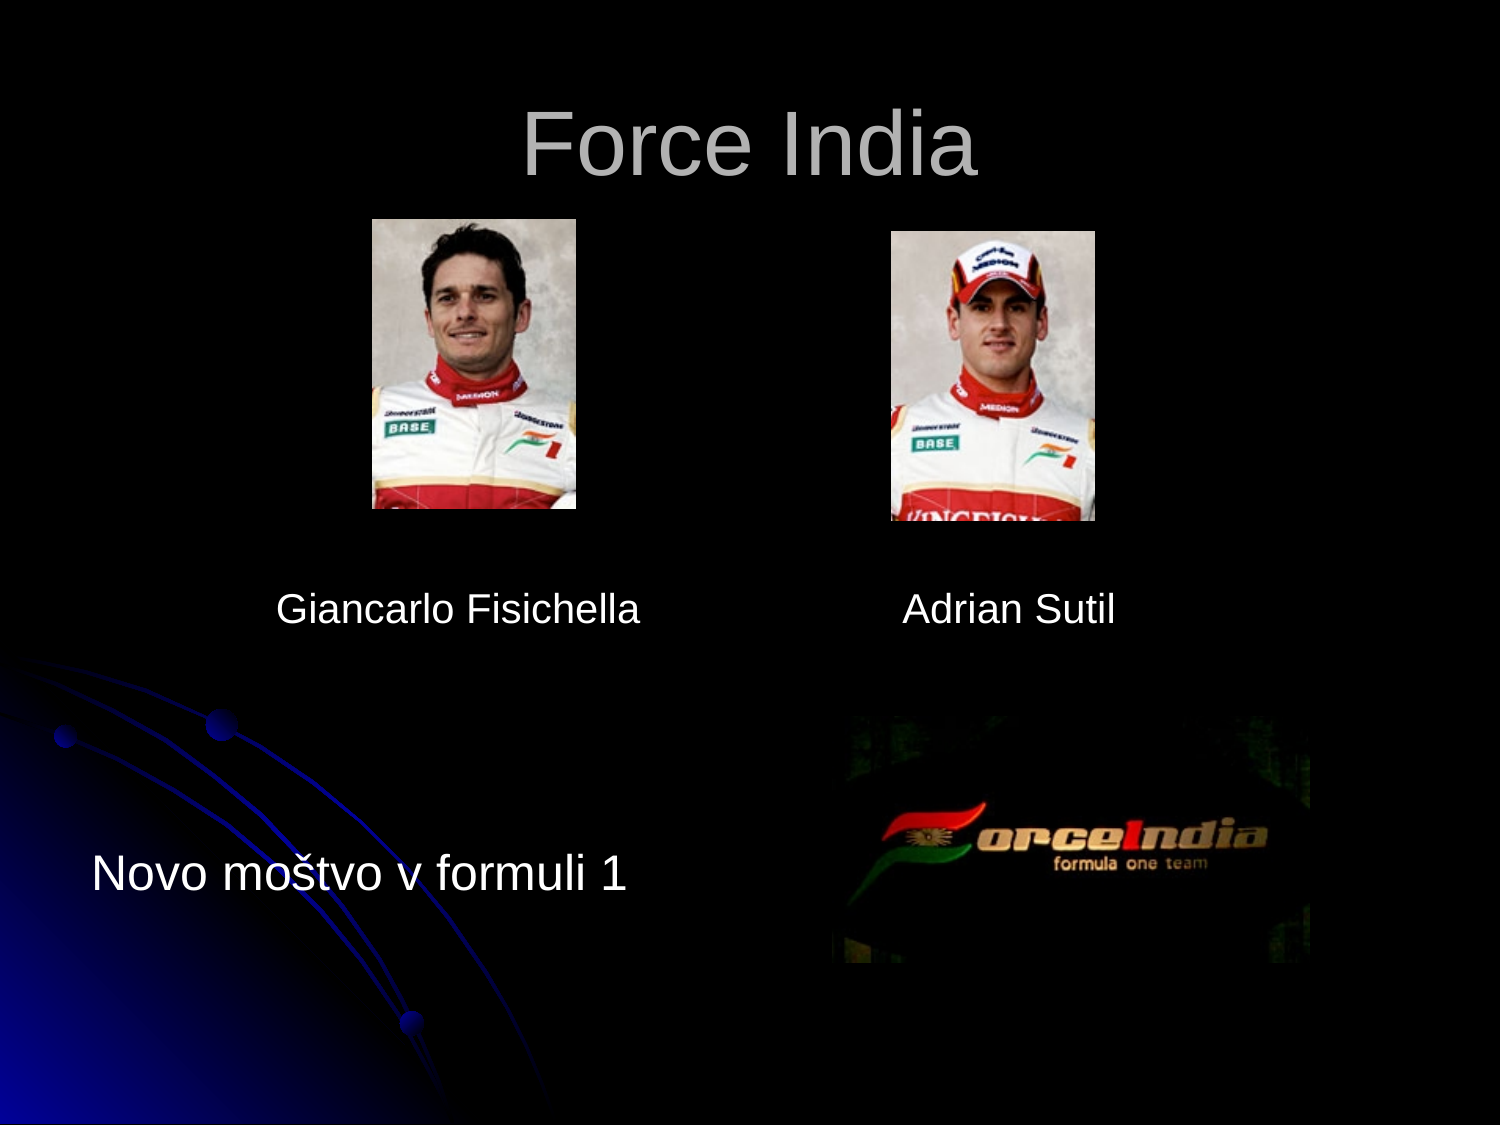

# Force India
 Giancarlo Fisichella Adrian Sutil
Novo moštvo v formuli 1